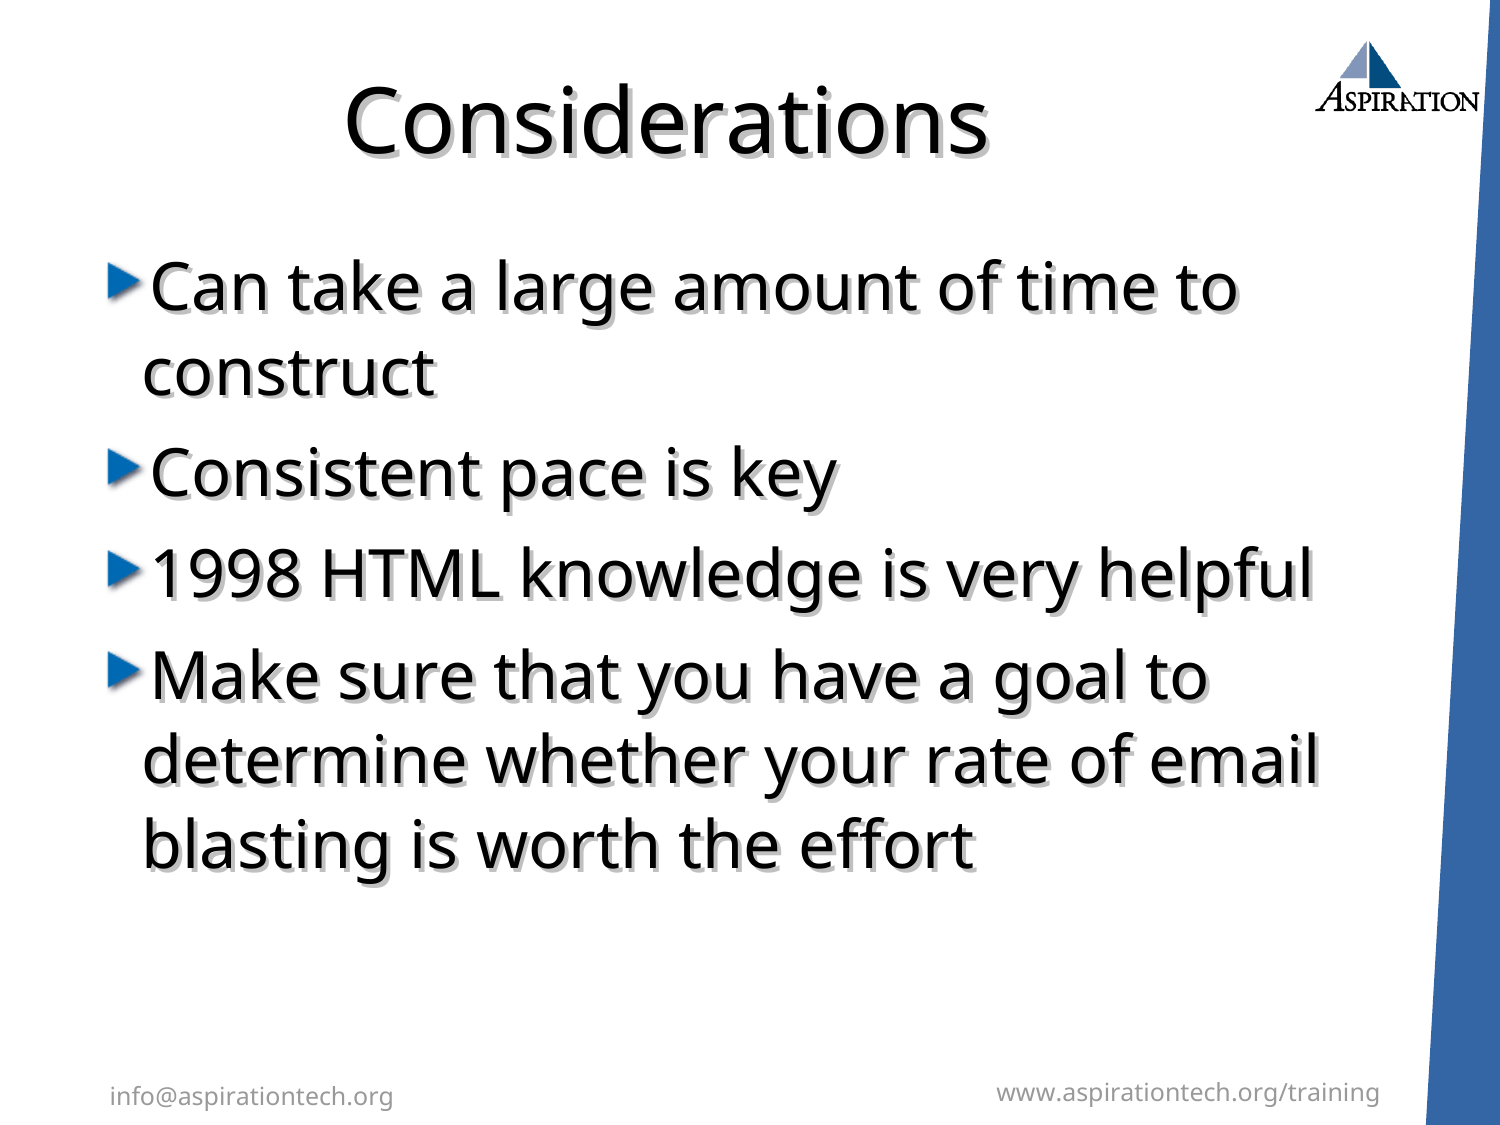

# Considerations
Can take a large amount of time to construct
Consistent pace is key
1998 HTML knowledge is very helpful
Make sure that you have a goal to determine whether your rate of email blasting is worth the effort